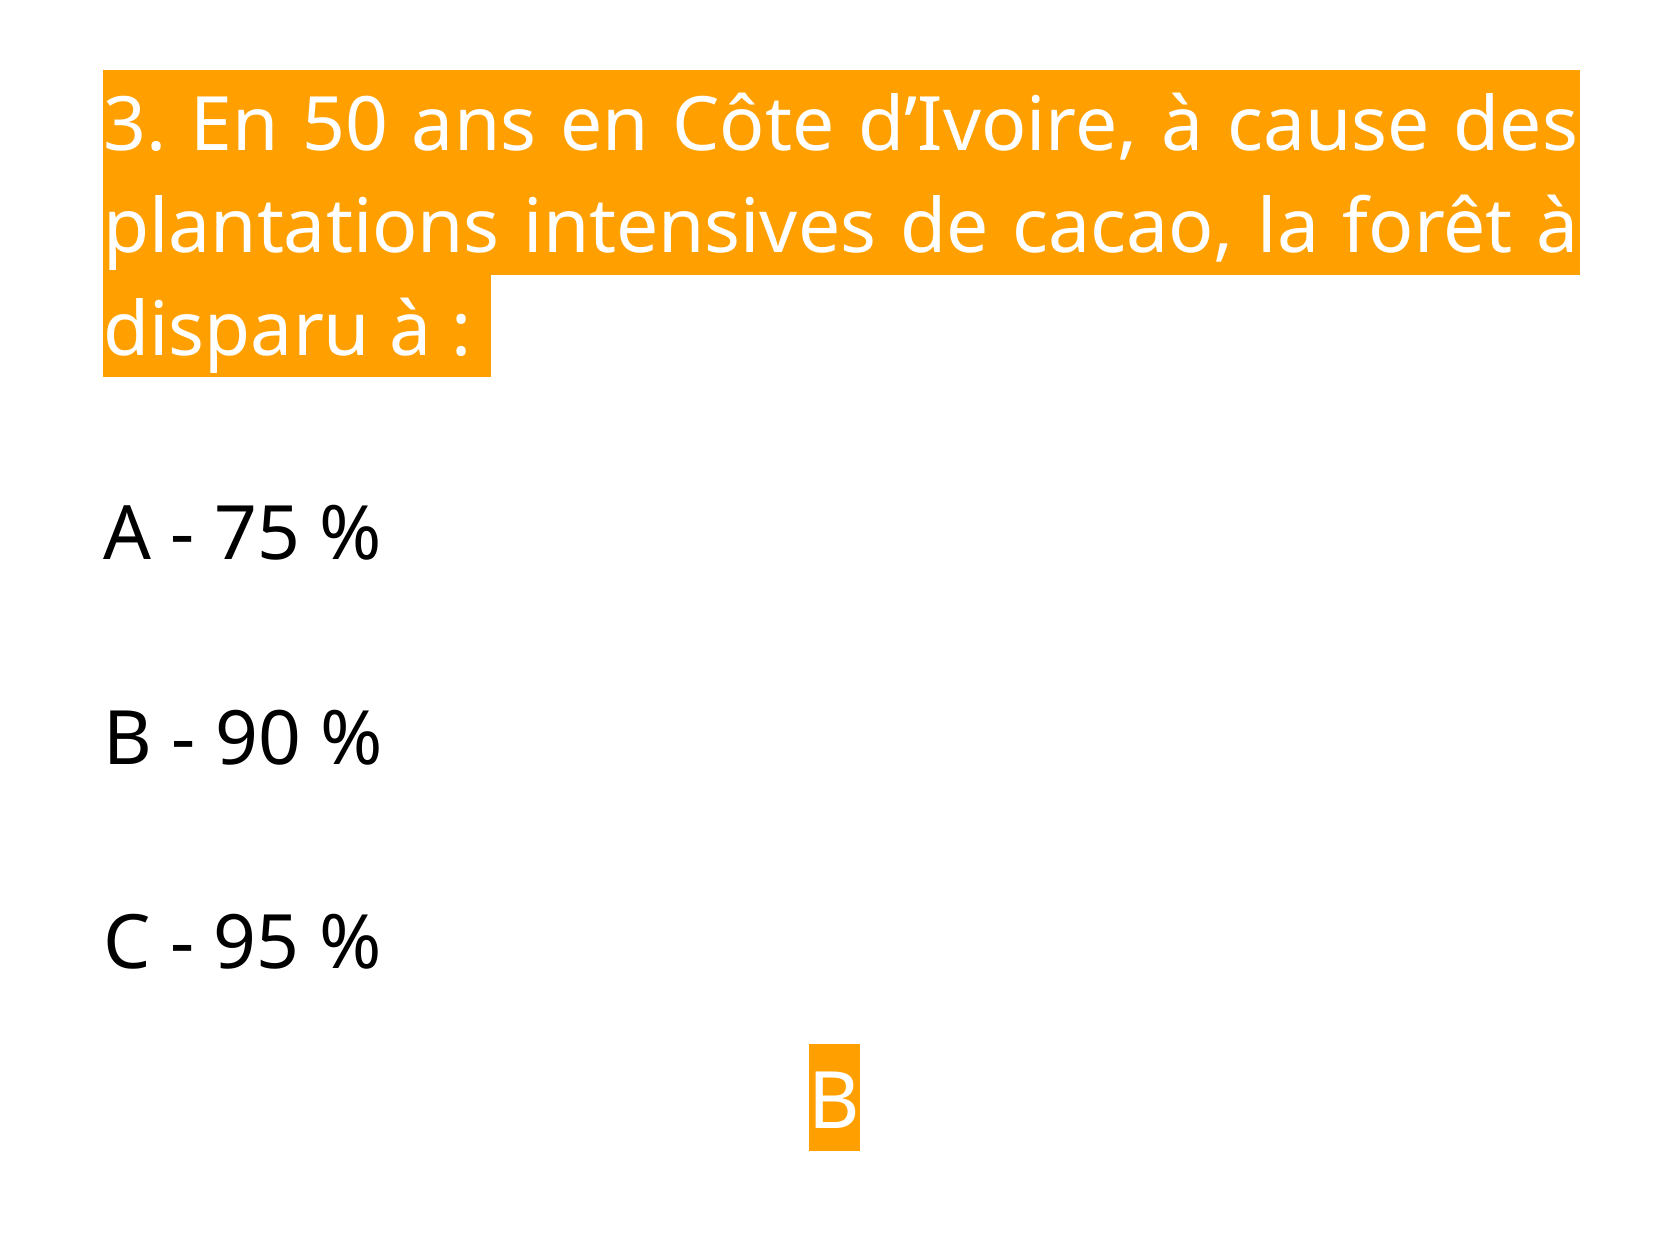

3. En 50 ans en Côte d’Ivoire, à cause des plantations intensives de cacao, la forêt à disparu à :
A - 75 %
B - 90 %
C - 95 %
B